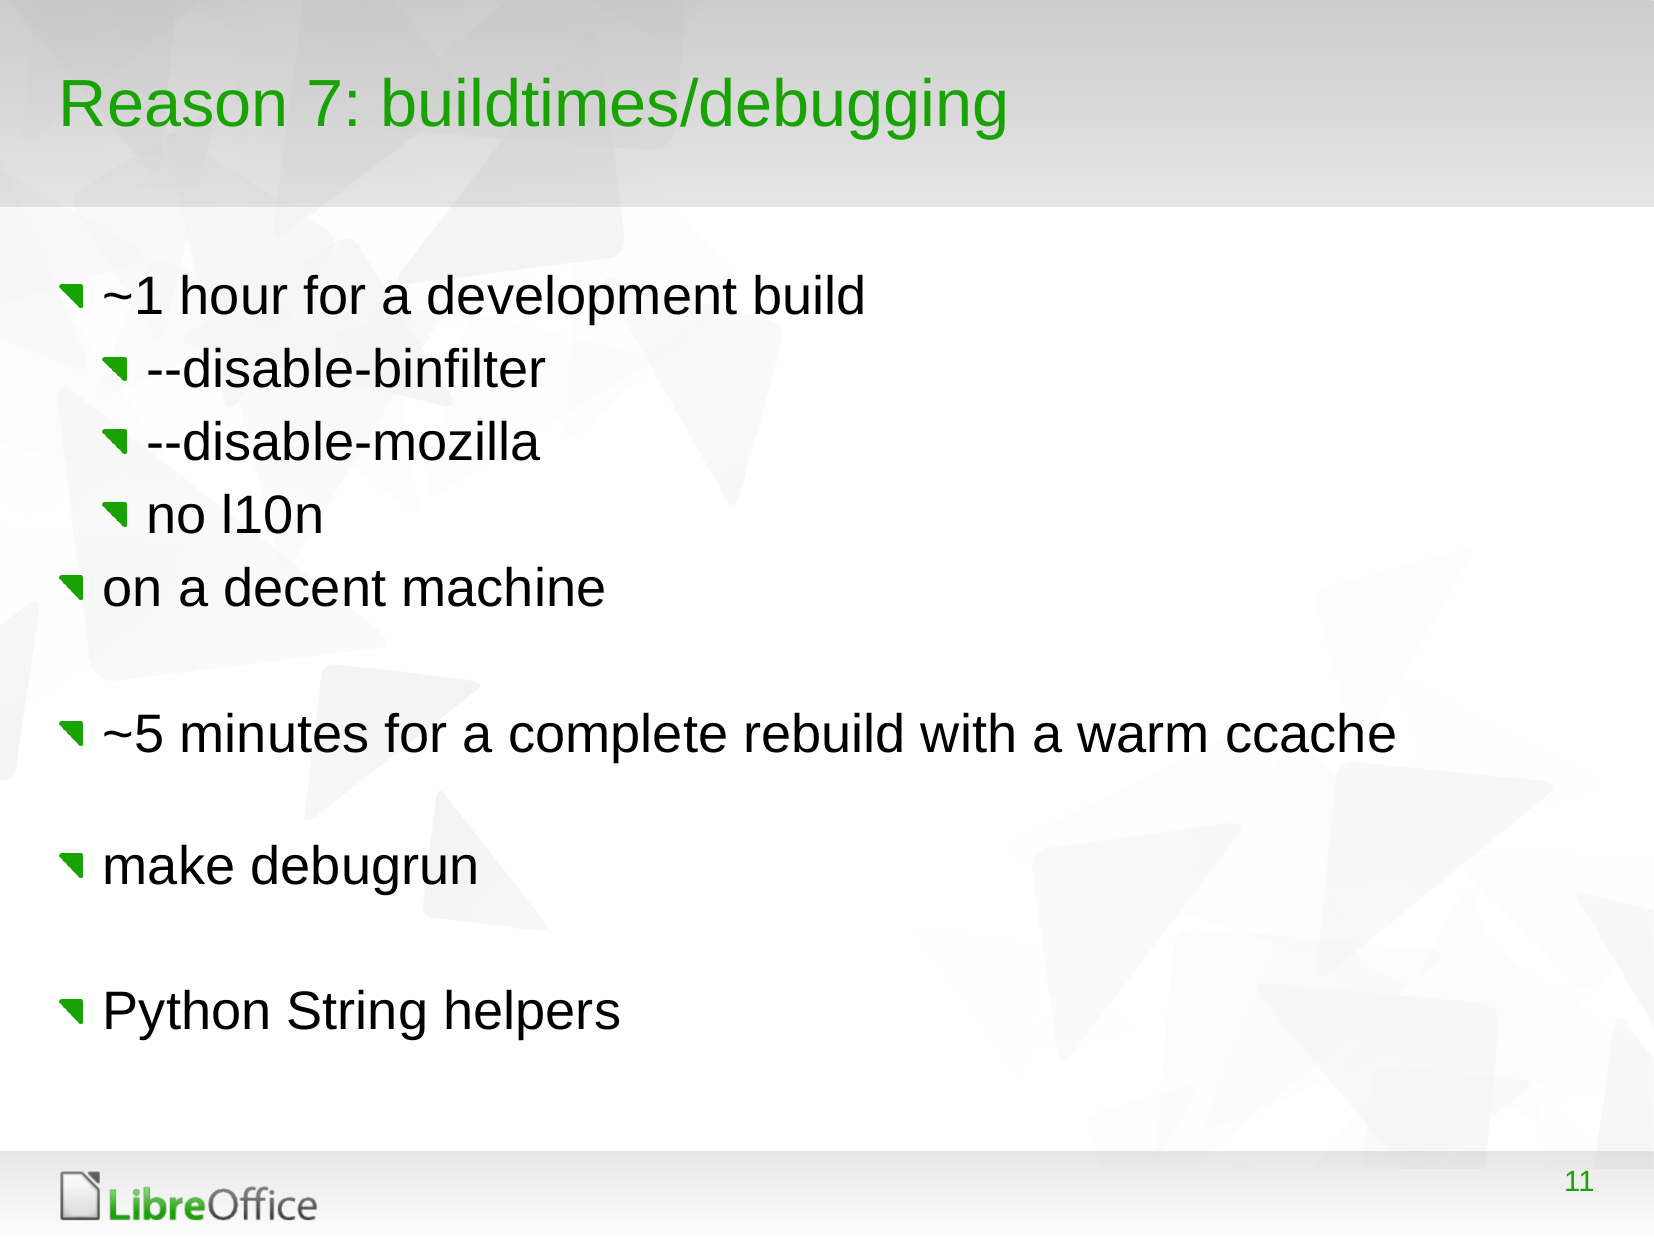

# Reason 7: buildtimes/debugging
~1 hour for a development build
--disable-binfilter
--disable-mozilla
no l10n
on a decent machine
~5 minutes for a complete rebuild with a warm ccache
make debugrun
Python String helpers
11